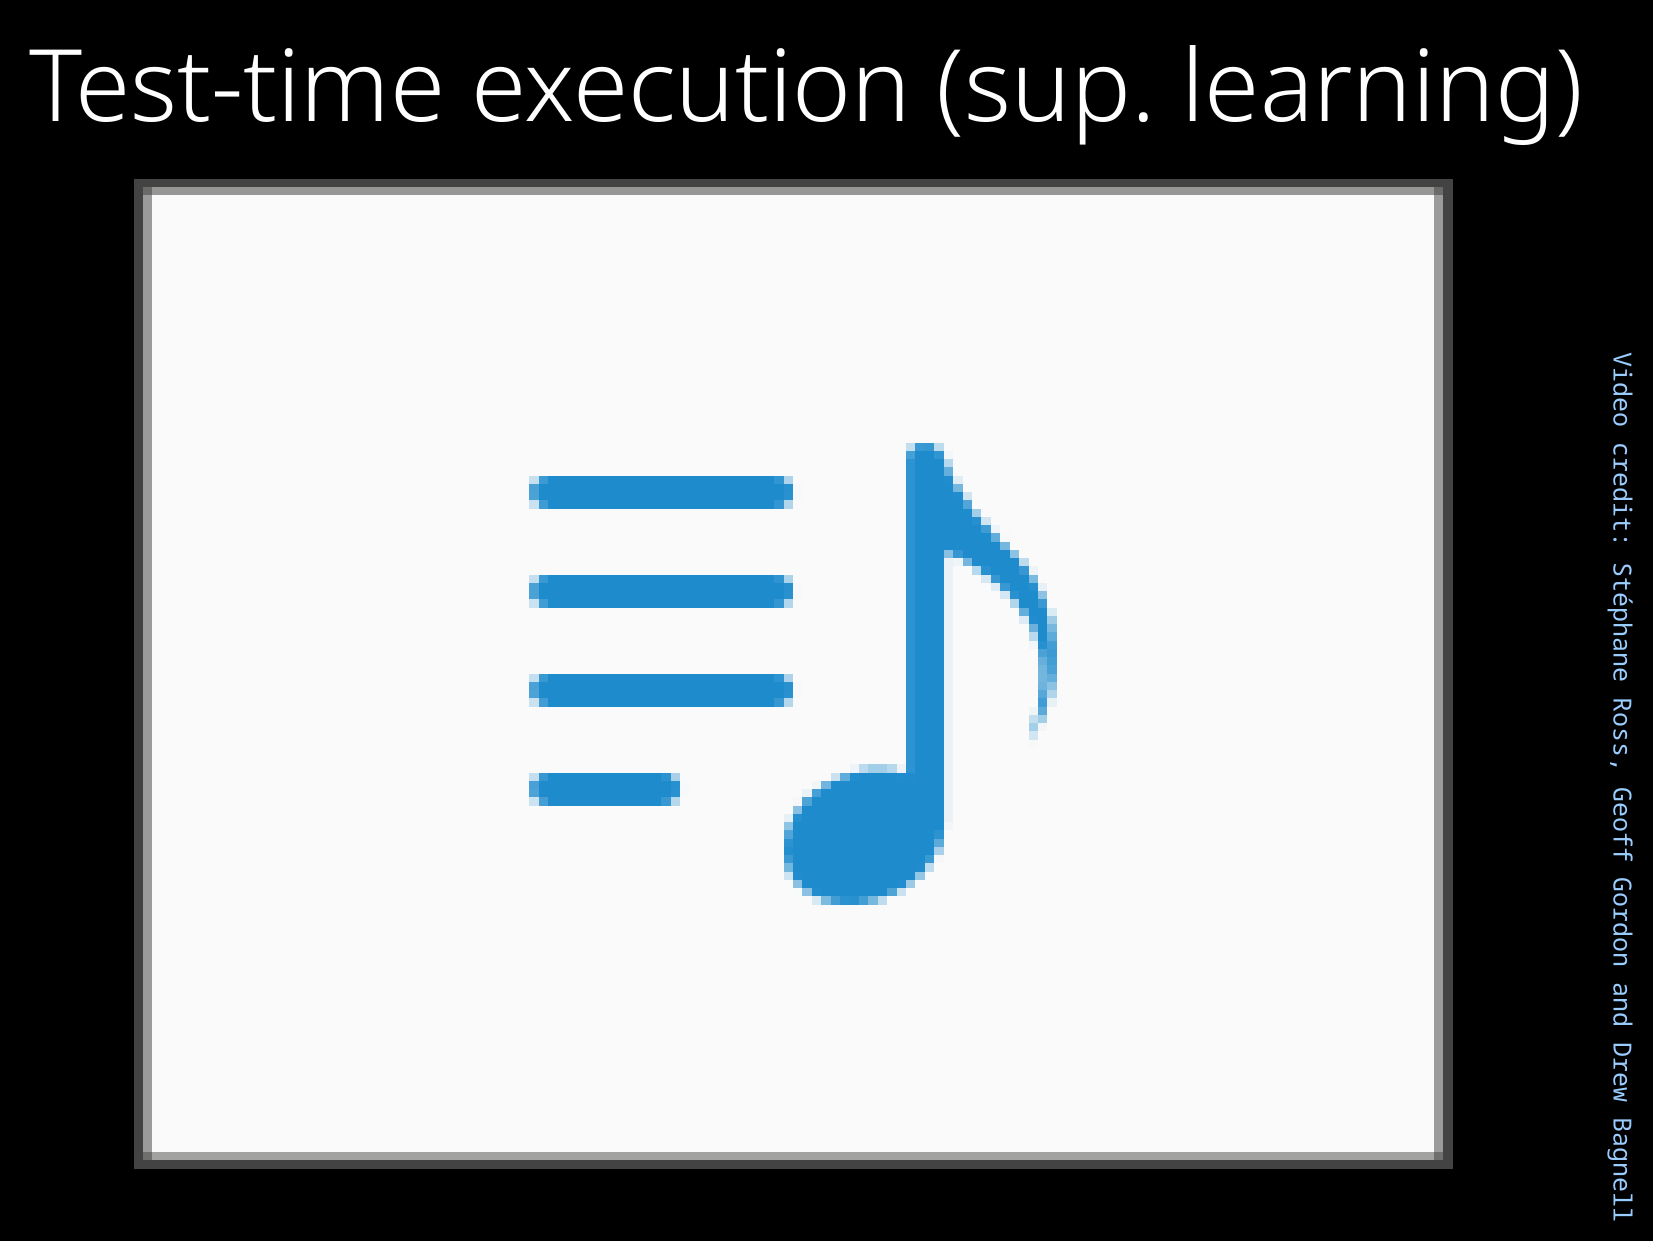

# Test-time execution (sup. learning)
Video credit: Stéphane Ross, Geoff Gordon and Drew Bagnell